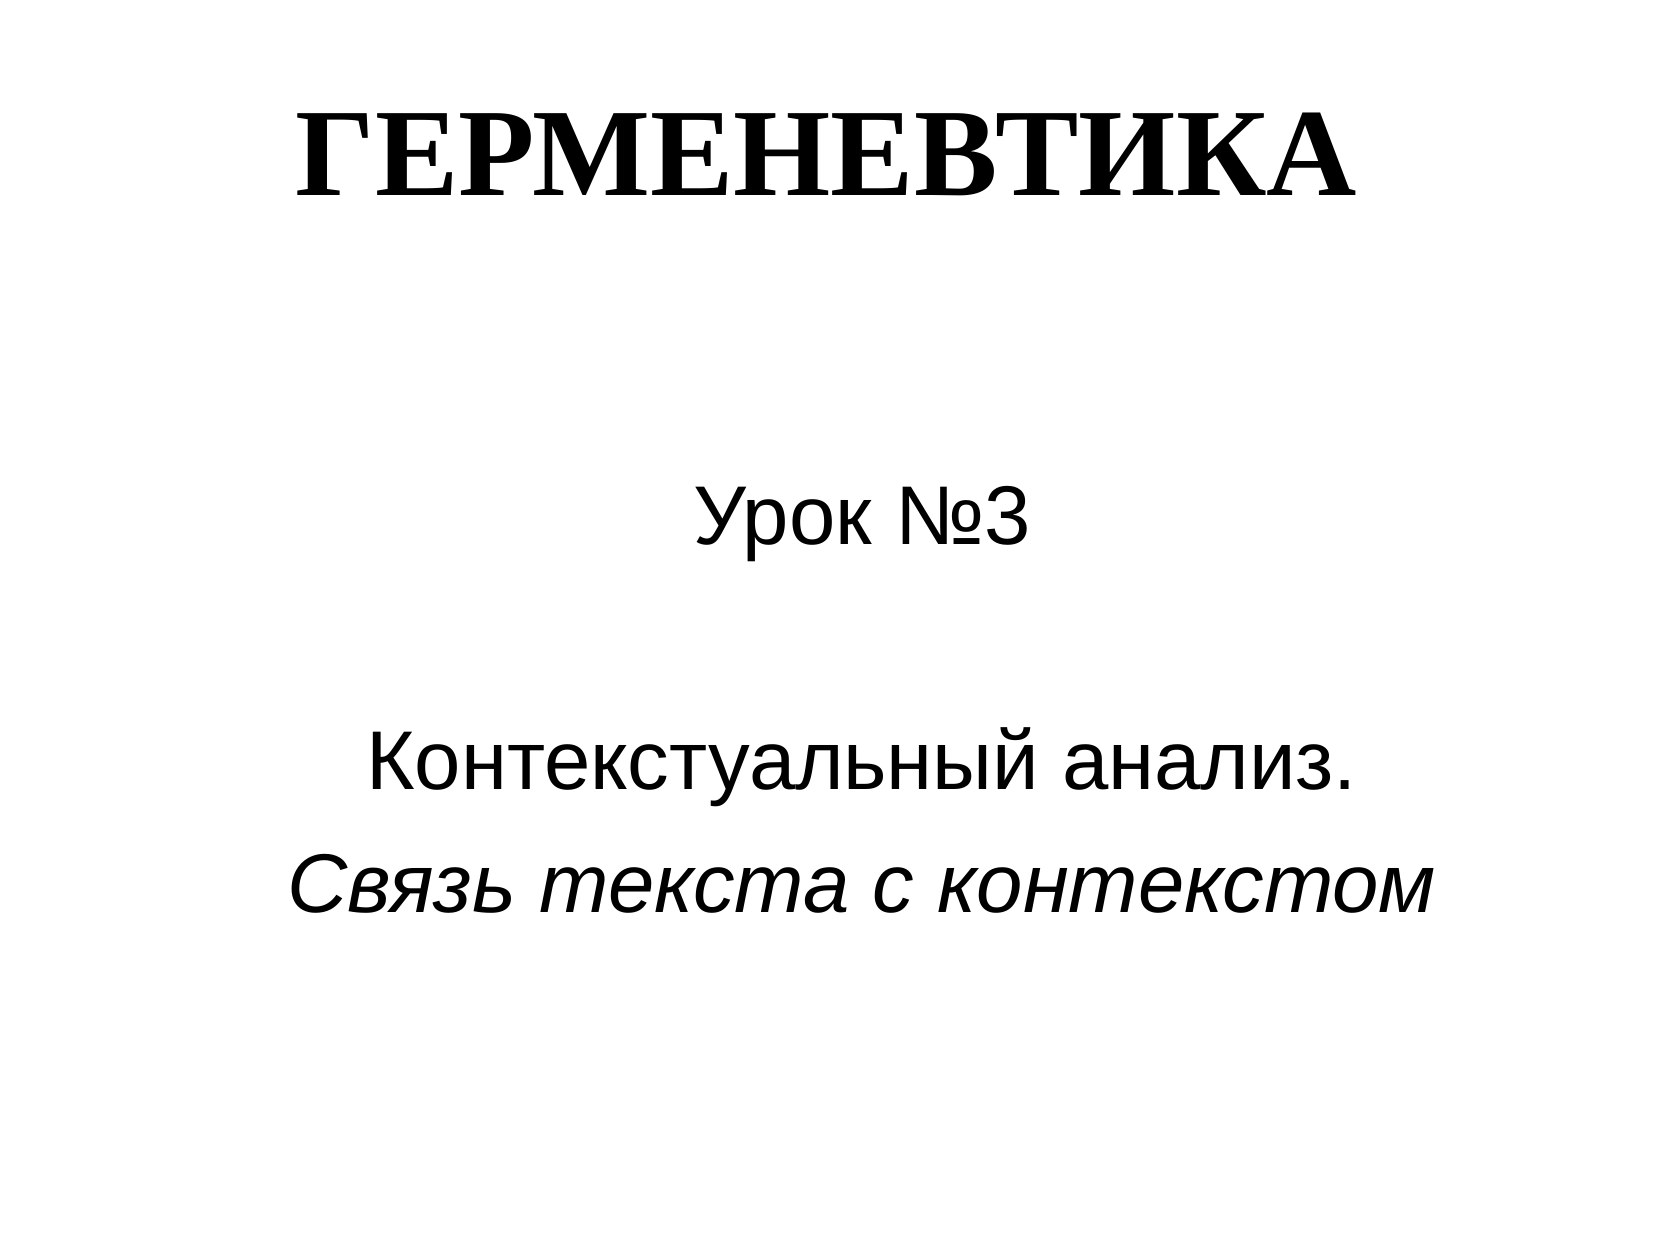

# ГЕРМЕНЕВТИКА
Урок №3
Контекстуальный анализ.
Связь текста с контекстом